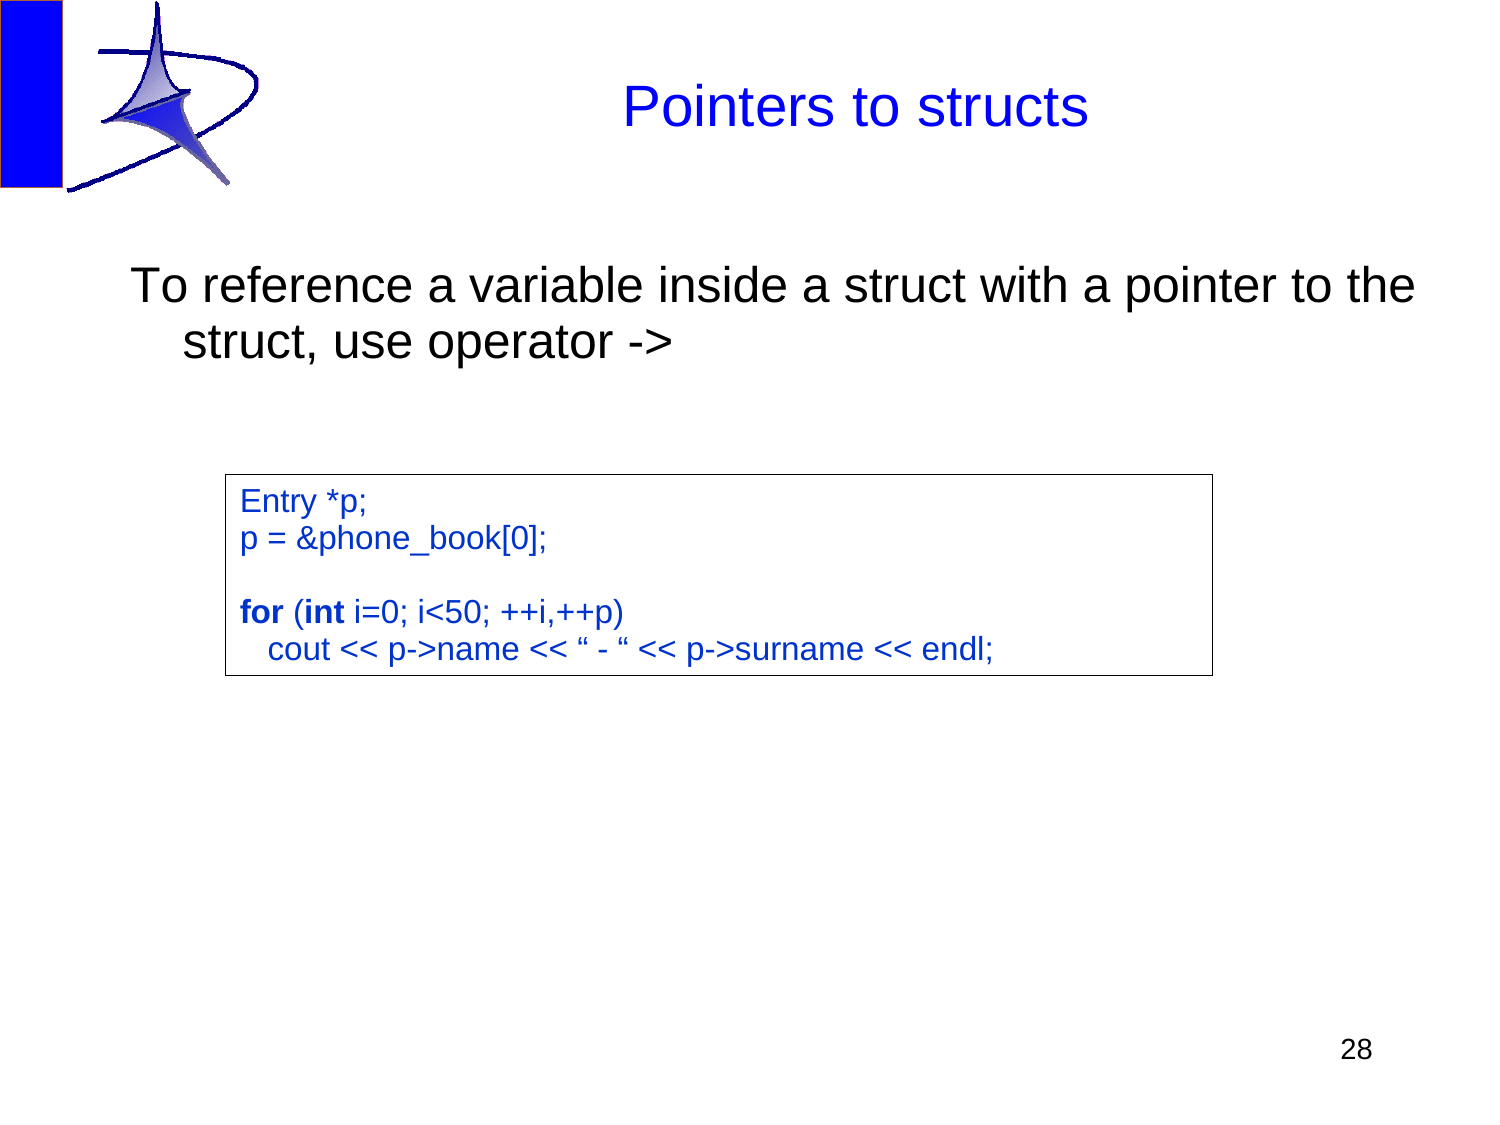

# Pointers to structs
To reference a variable inside a struct with a pointer to the struct, use operator ->
Entry *p;
p = &phone_book[0];
for (int i=0; i<50; ++i,++p)
 cout << p->name << “ - “ << p->surname << endl;
28